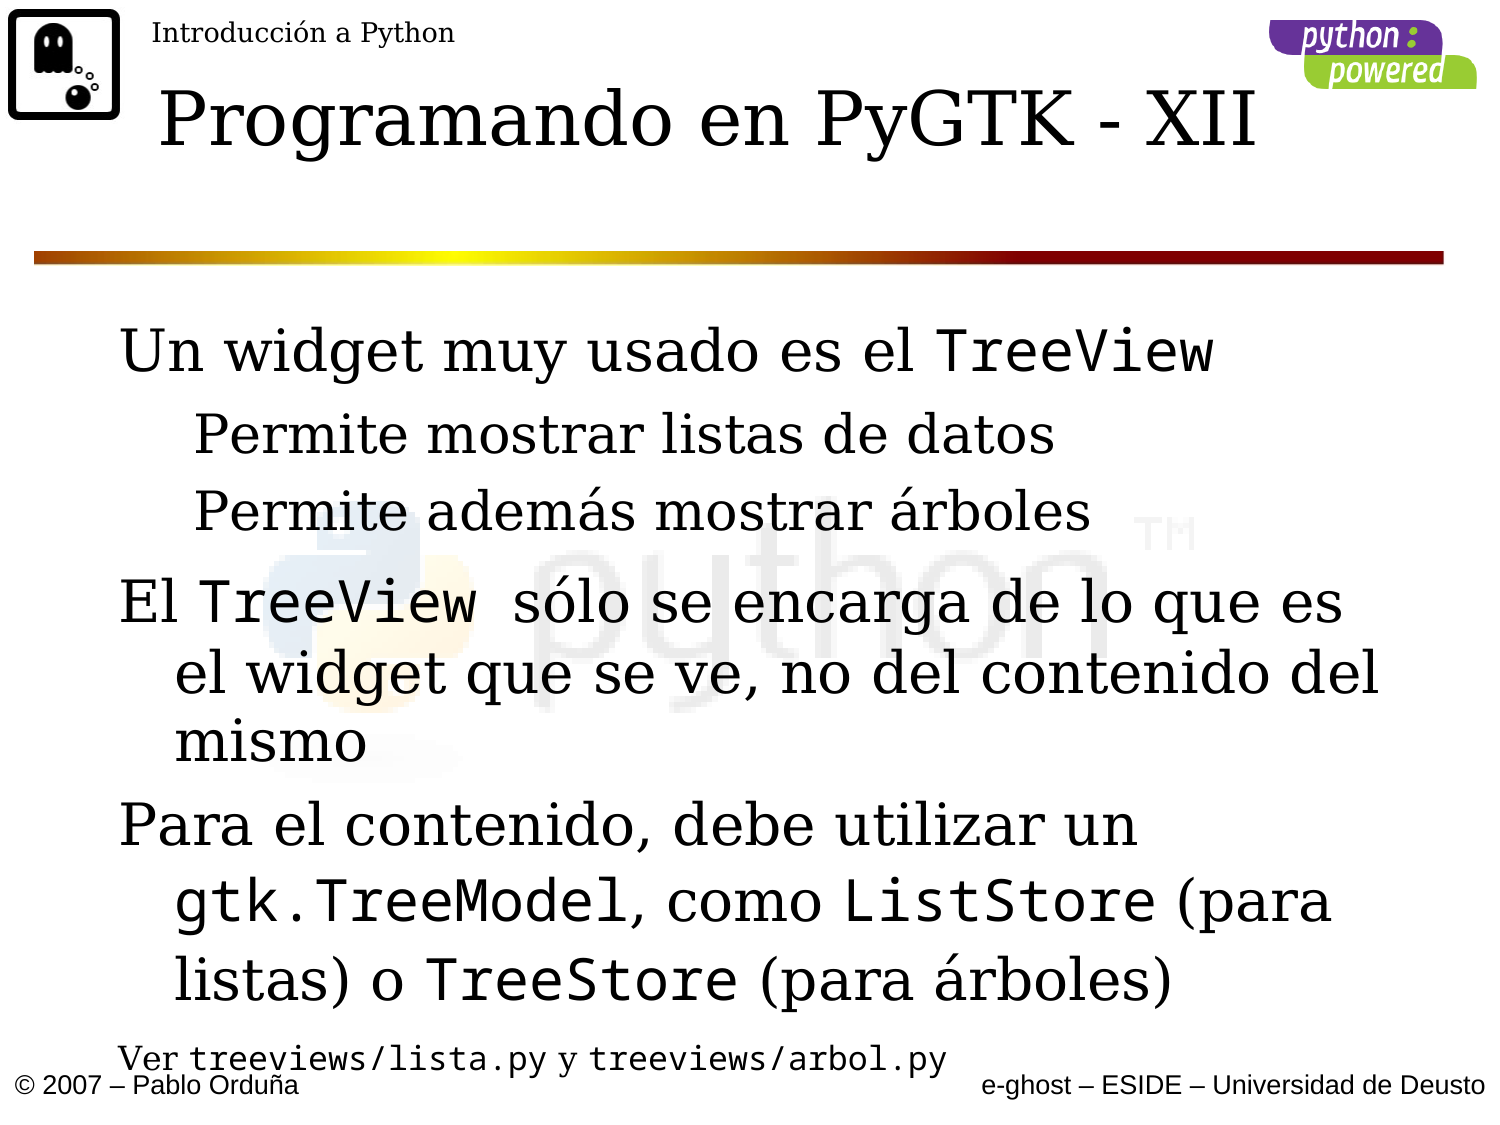

# Programando en PyGTK - XII
Un widget muy usado es el TreeView
Permite mostrar listas de datos
Permite además mostrar árboles
El TreeView sólo se encarga de lo que es el widget que se ve, no del contenido del mismo
Para el contenido, debe utilizar un gtk.TreeModel, como ListStore (para listas) o TreeStore (para árboles)
Ver treeviews/lista.py y treeviews/arbol.py